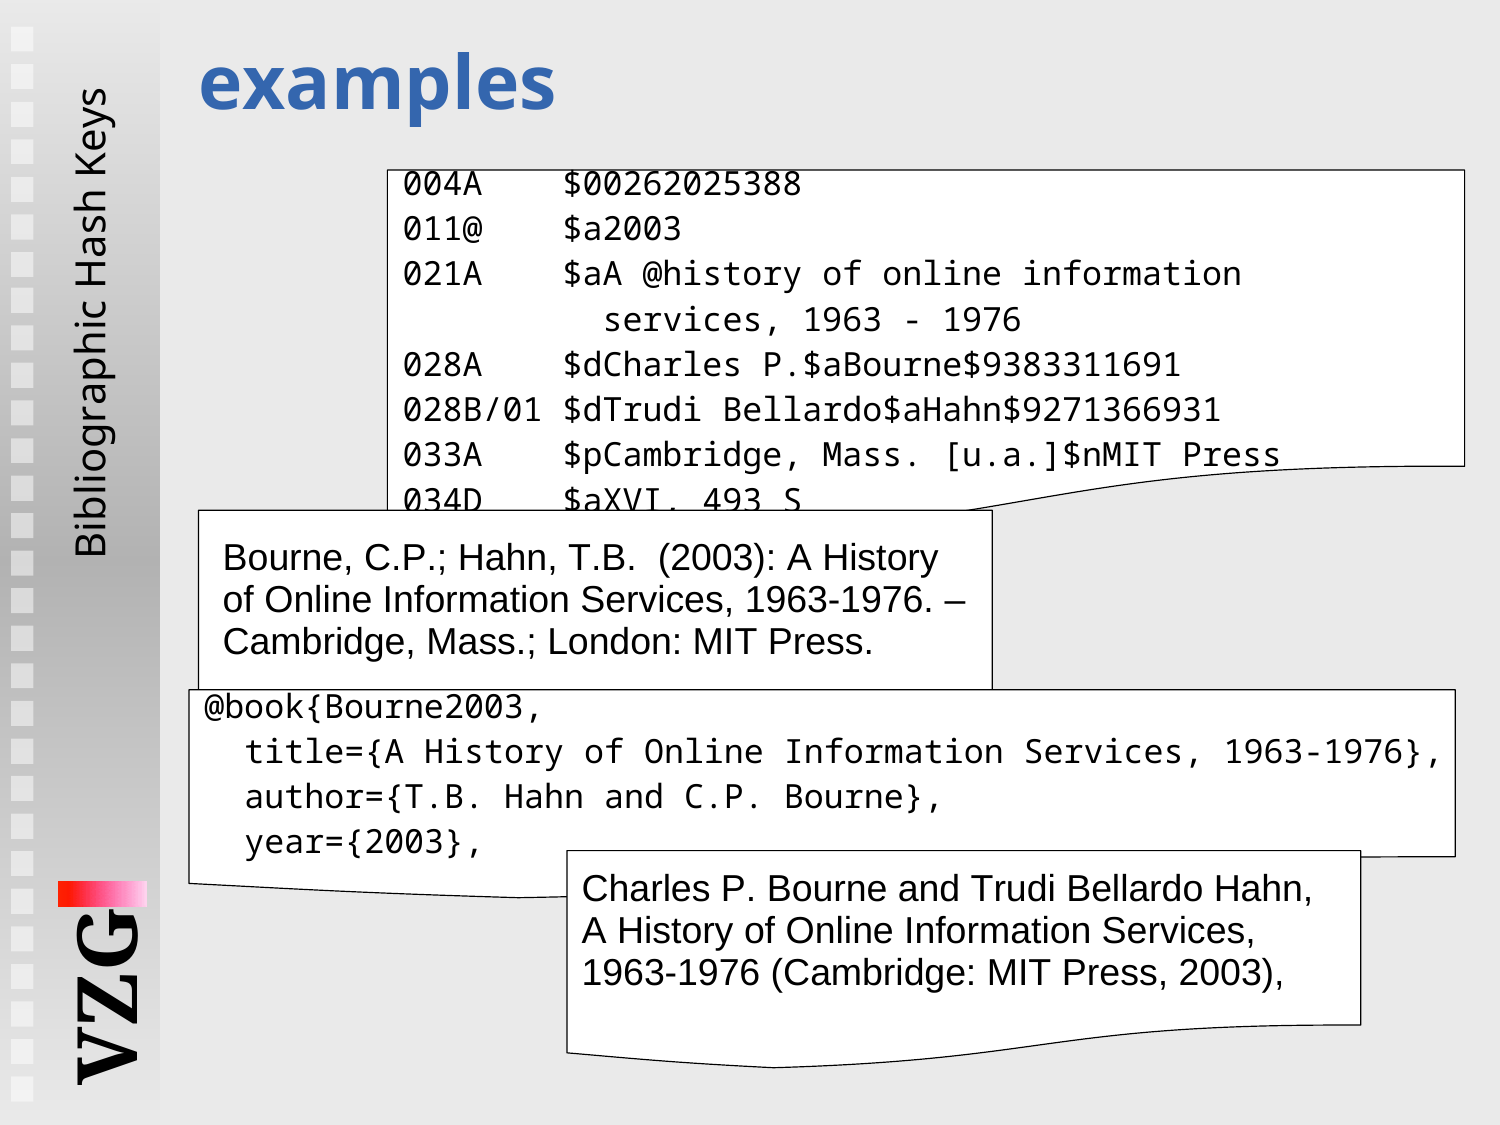

# examples
004A $00262025388
011@ $a2003
021A $aA @history of online information
 services, 1963 - 1976
028A $dCharles P.$aBourne$9383311691
028B/01 $dTrudi Bellardo$aHahn$9271366931
033A $pCambridge, Mass. [u.a.]$nMIT Press
034D $aXVI, 493 S
Bourne, C.P.; Hahn, T.B. (2003): A History of Online Information Services, 1963-1976. – Cambridge, Mass.; London: MIT Press.
@book{Bourne2003,
 title={A History of Online Information Services, 1963-1976},
 author={T.B. Hahn and C.P. Bourne},
 year={2003},
Charles P. Bourne and Trudi Bellardo Hahn, A History of Online Information Services, 1963-1976 (Cambridge: MIT Press, 2003),